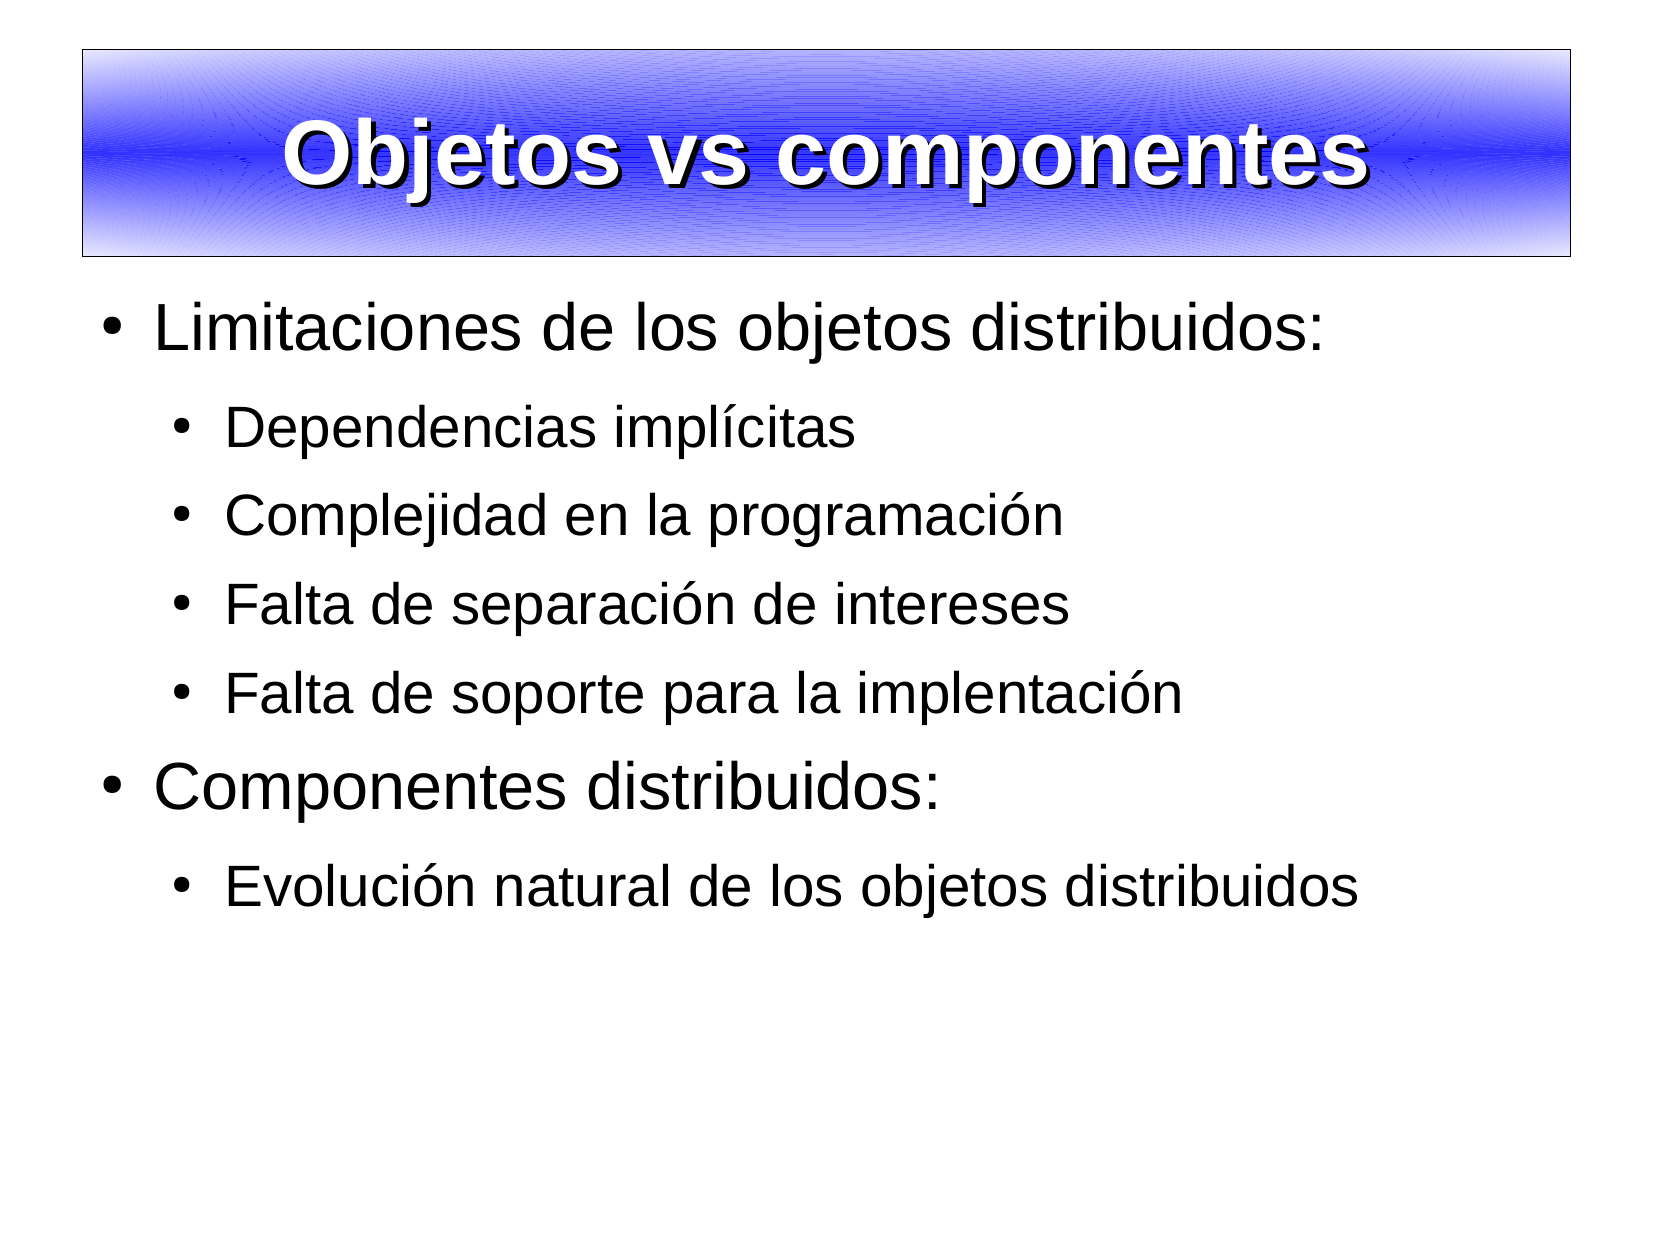

# Objetos vs componentes
Limitaciones de los objetos distribuidos:
Dependencias implícitas
Complejidad en la programación
Falta de separación de intereses
Falta de soporte para la implentación
Componentes distribuidos:
Evolución natural de los objetos distribuidos